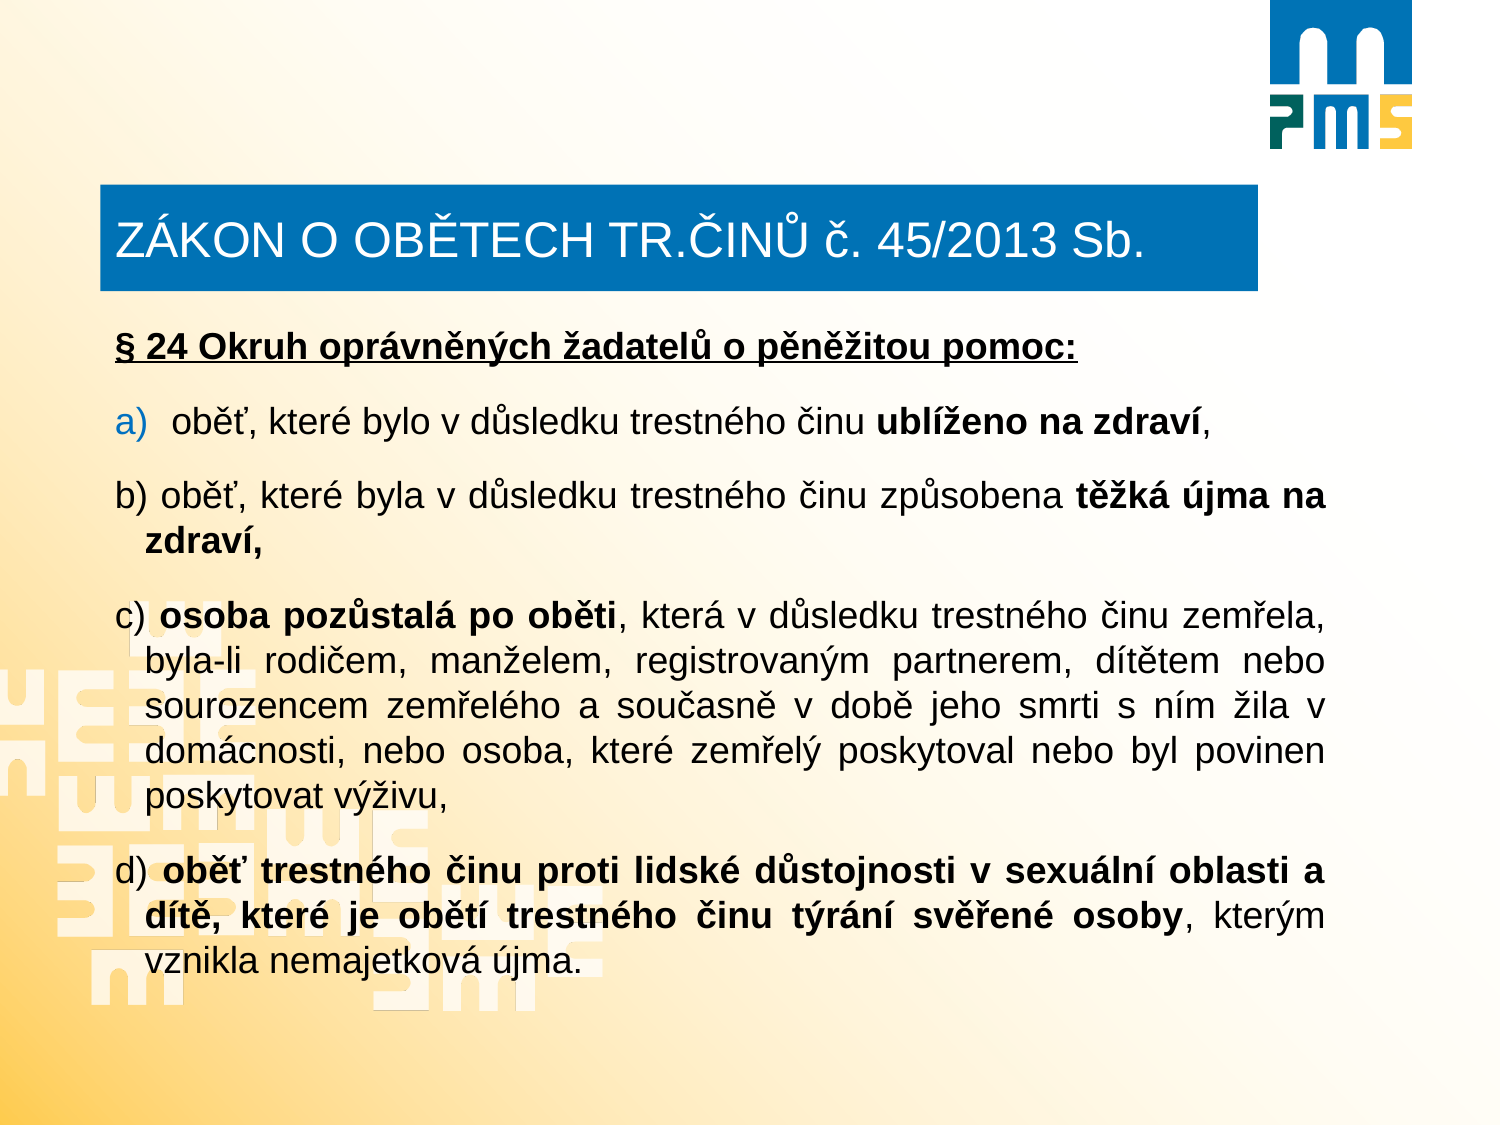

# ZÁKON O OBĚTECH TR.ČINŮ č. 45/2013 Sb.
§ 24 Okruh oprávněných žadatelů o pěněžitou pomoc:
oběť, které bylo v důsledku trestného činu ublíženo na zdraví,
b) oběť, které byla v důsledku trestného činu způsobena těžká újma na zdraví,
c) osoba pozůstalá po oběti, která v důsledku trestného činu zemřela, byla-li rodičem, manželem, registrovaným partnerem, dítětem nebo sourozencem zemřelého a současně v době jeho smrti s ním žila v domácnosti, nebo osoba, které zemřelý poskytoval nebo byl povinen poskytovat výživu,
d) oběť trestného činu proti lidské důstojnosti v sexuální oblasti a dítě, které je obětí trestného činu týrání svěřené osoby, kterým vznikla nemajetková újma.